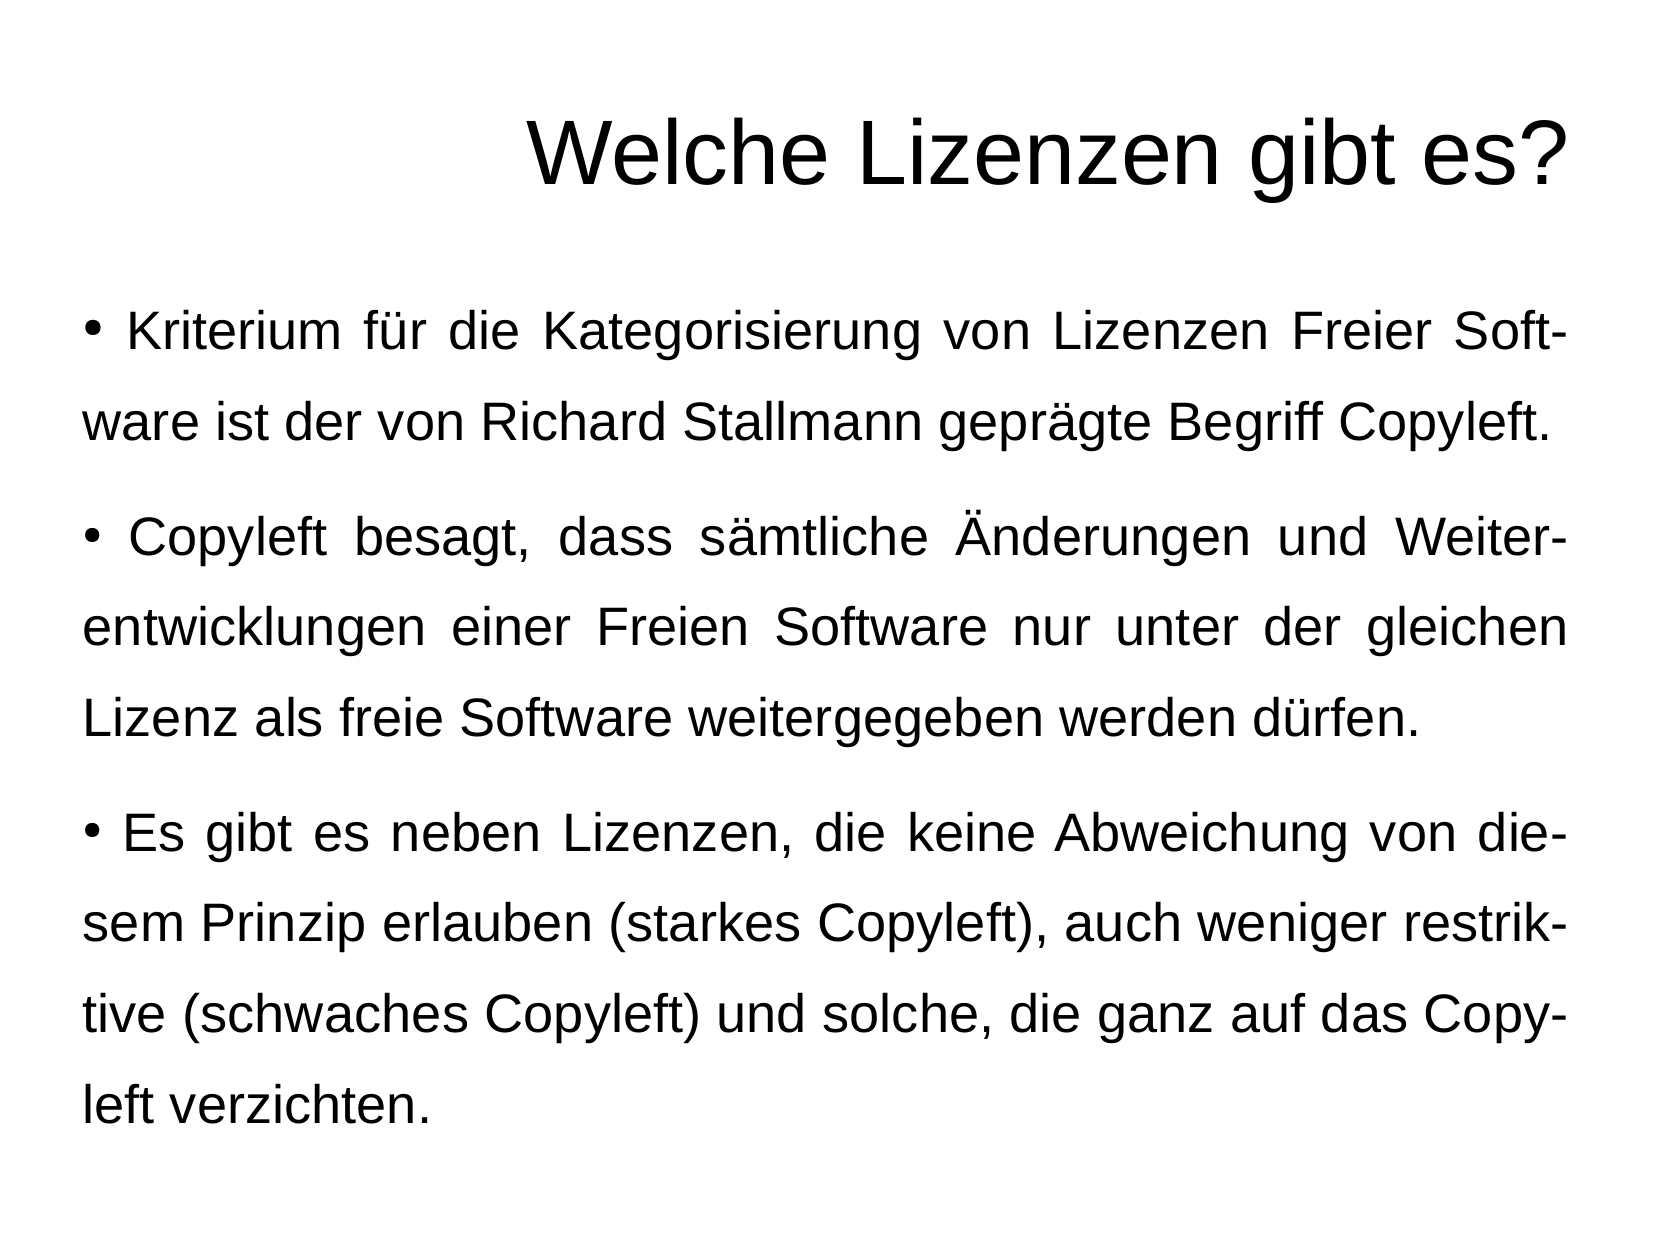

# Welche Lizenzen gibt es?
 Kriterium für die Kategorisierung von Lizenzen Freier Soft-ware ist der von Richard Stallmann geprägte Begriff Copyleft.
 Copyleft besagt, dass sämtliche Änderungen und Weiter-entwicklungen einer Freien Software nur unter der gleichen Lizenz als freie Software weitergegeben werden dürfen.
 Es gibt es neben Lizenzen, die keine Abweichung von die-sem Prinzip erlauben (starkes Copyleft), auch weniger restrik-tive (schwaches Copyleft) und solche, die ganz auf das Copy-left verzichten.